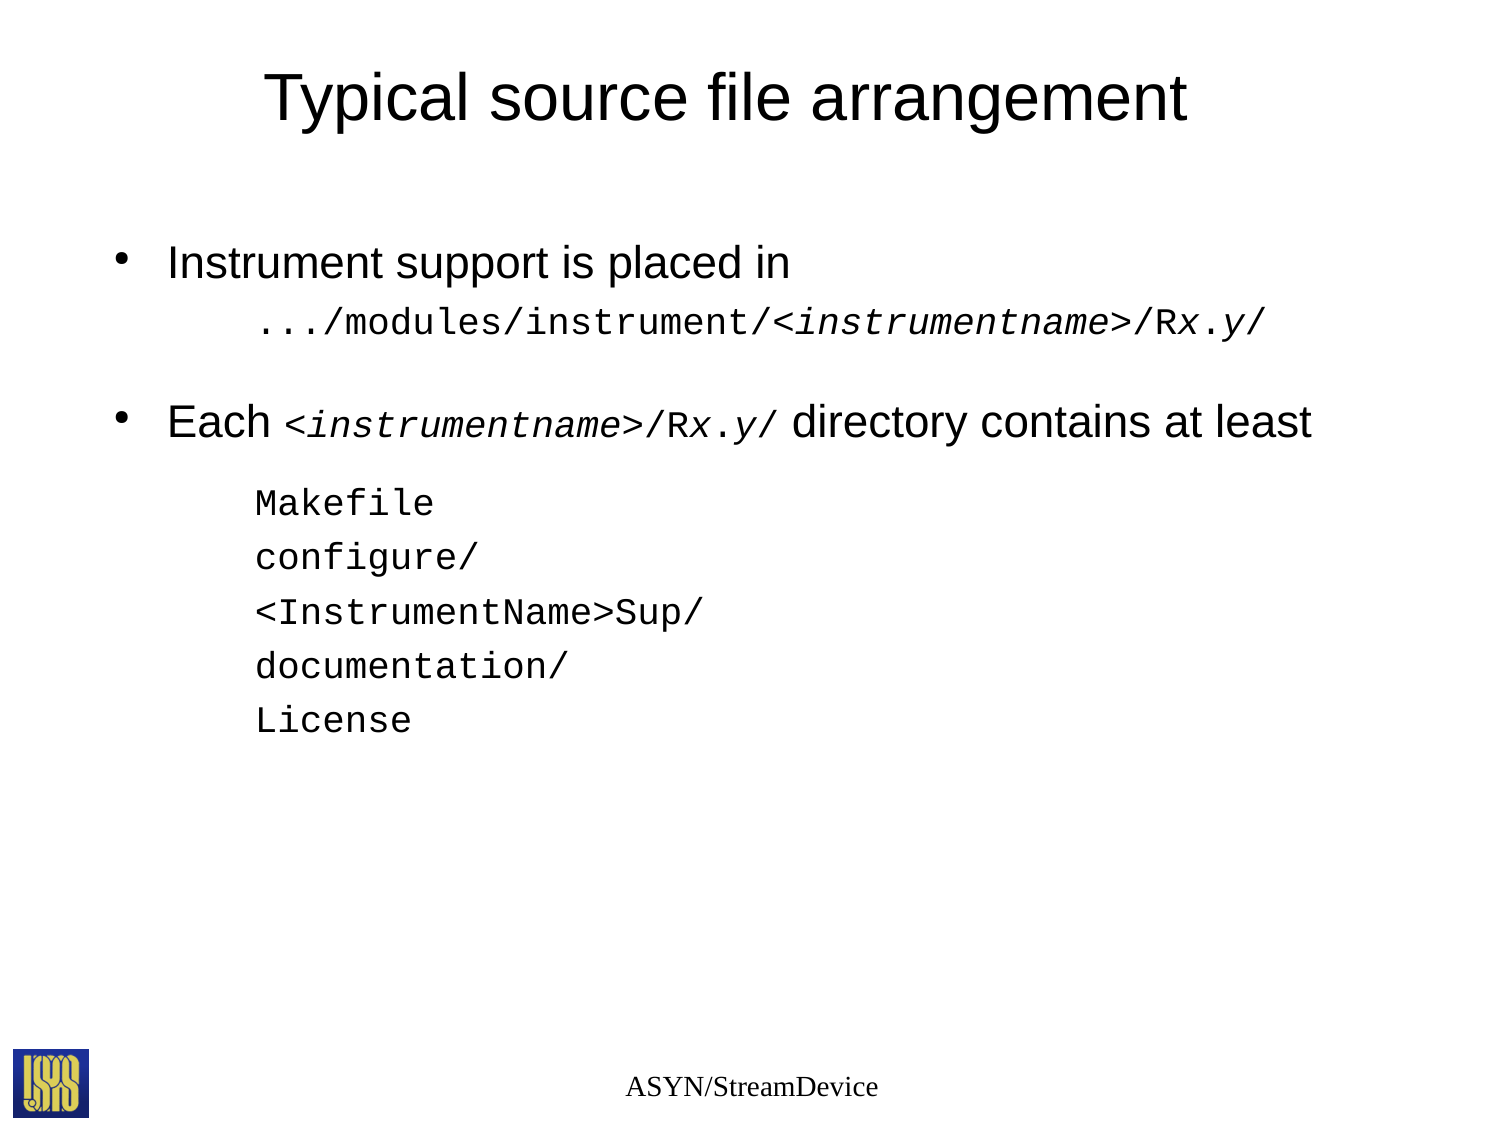

# Typical source file arrangement
Instrument support is placed in
.../modules/instrument/<instrumentname>/Rx.y/
Each <instrumentname>/Rx.y/ directory contains at least
Makefile
configure/
<InstrumentName>Sup/
documentation/
License